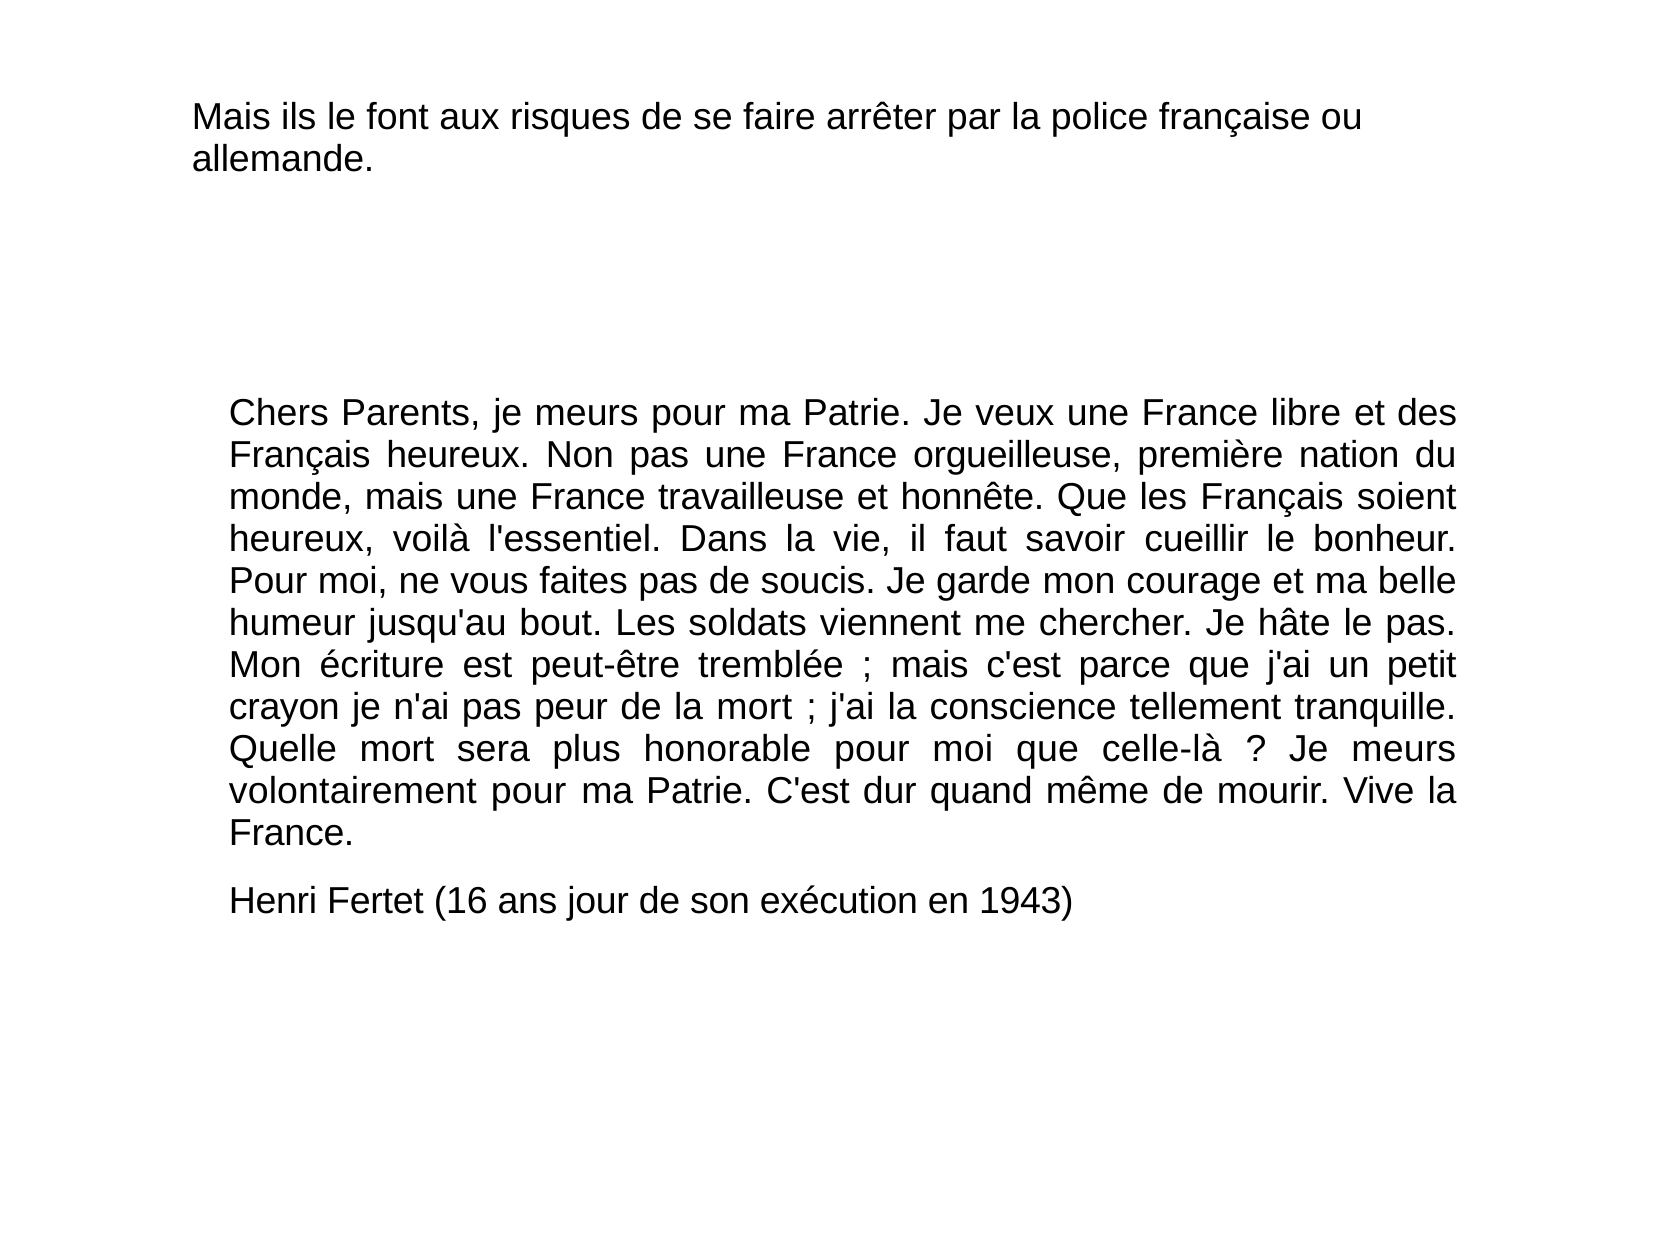

Mais ils le font aux risques de se faire arrêter par la police française ou allemande.
Chers Parents, je meurs pour ma Patrie. Je veux une France libre et des Français heureux. Non pas une France orgueilleuse, première nation du monde, mais une France travailleuse et honnête. Que les Français soient heureux, voilà l'essentiel. Dans la vie, il faut savoir cueillir le bonheur. Pour moi, ne vous faites pas de soucis. Je garde mon courage et ma belle humeur jusqu'au bout. Les soldats viennent me chercher. Je hâte le pas. Mon écriture est peut-être tremblée ; mais c'est parce que j'ai un petit crayon je n'ai pas peur de la mort ; j'ai la conscience tellement tranquille. Quelle mort sera plus honorable pour moi que celle-là ? Je meurs volontairement pour ma Patrie. C'est dur quand même de mourir. Vive la France.
Henri Fertet (16 ans jour de son exécution en 1943)